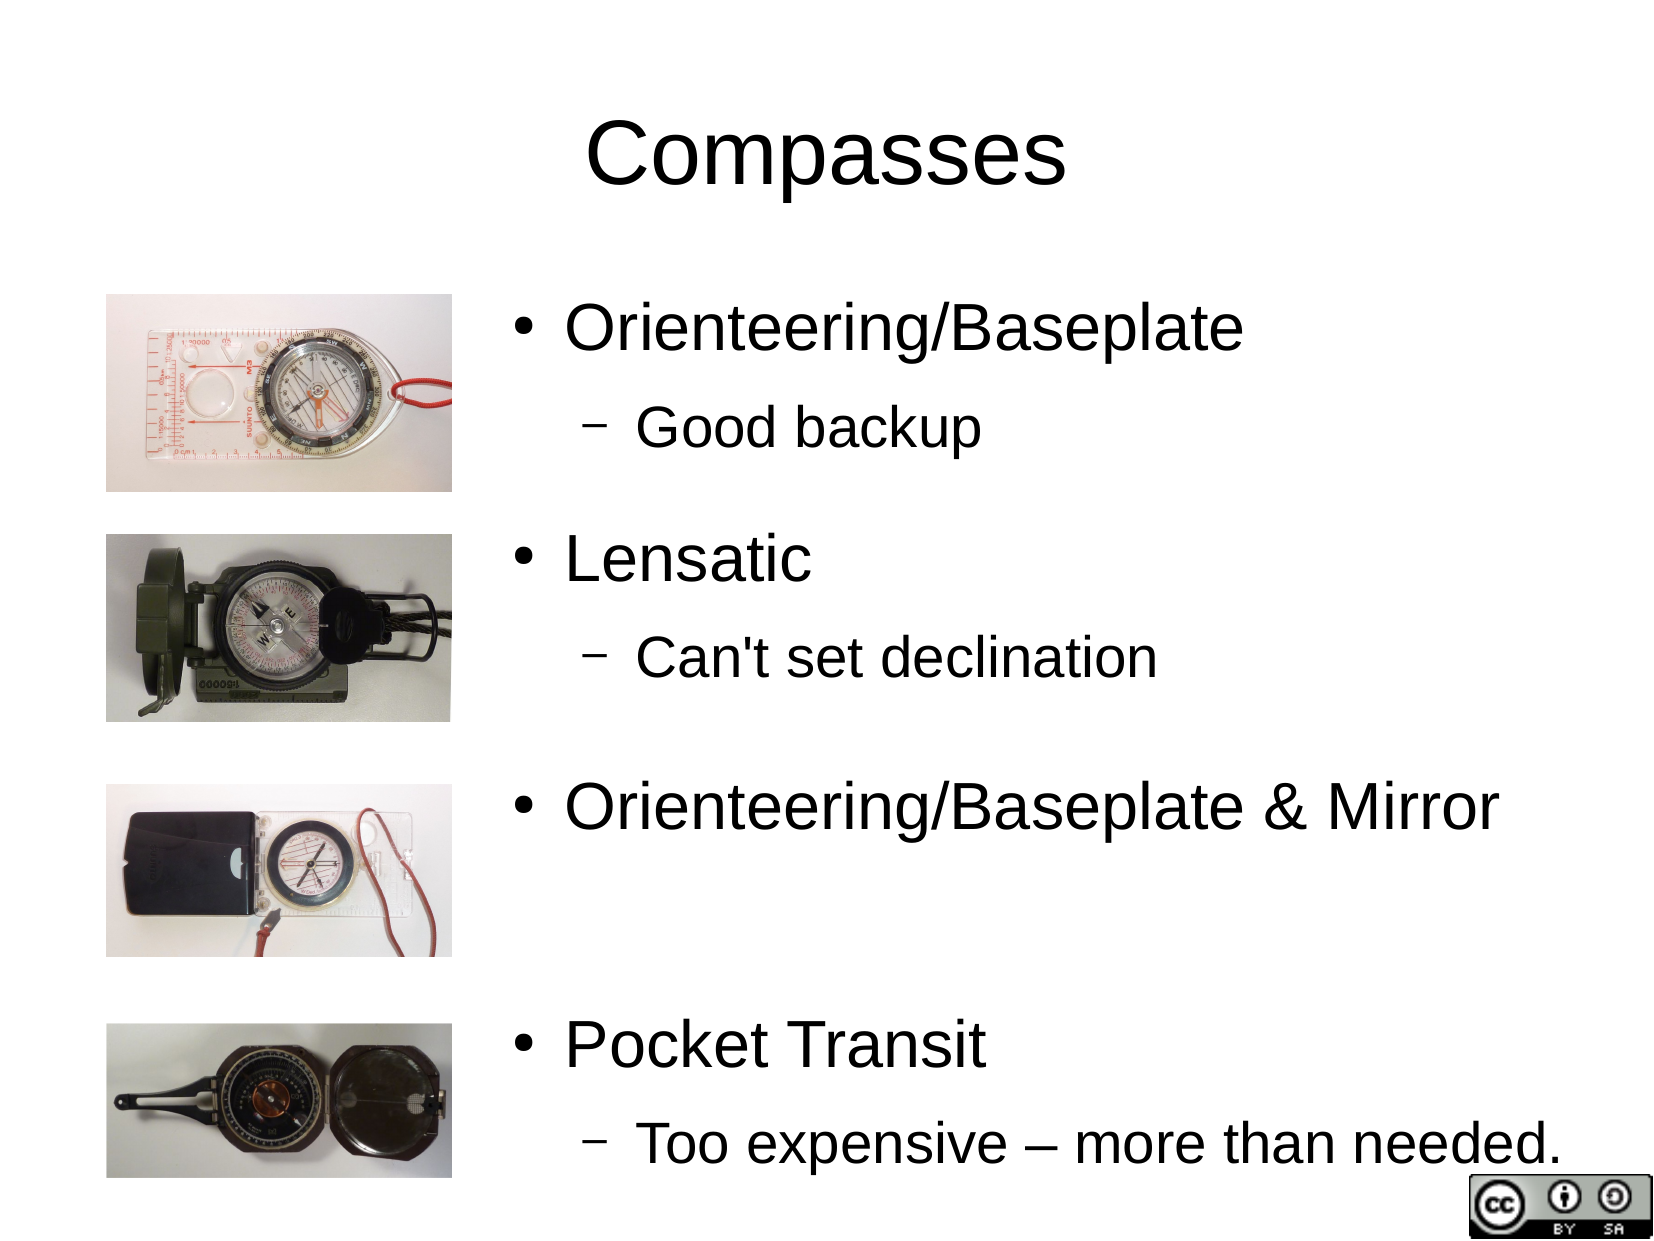

# Compasses
Orienteering/Baseplate
Good backup
Lensatic
Can't set declination
Orienteering/Baseplate & Mirror
Pocket Transit
Too expensive – more than needed.